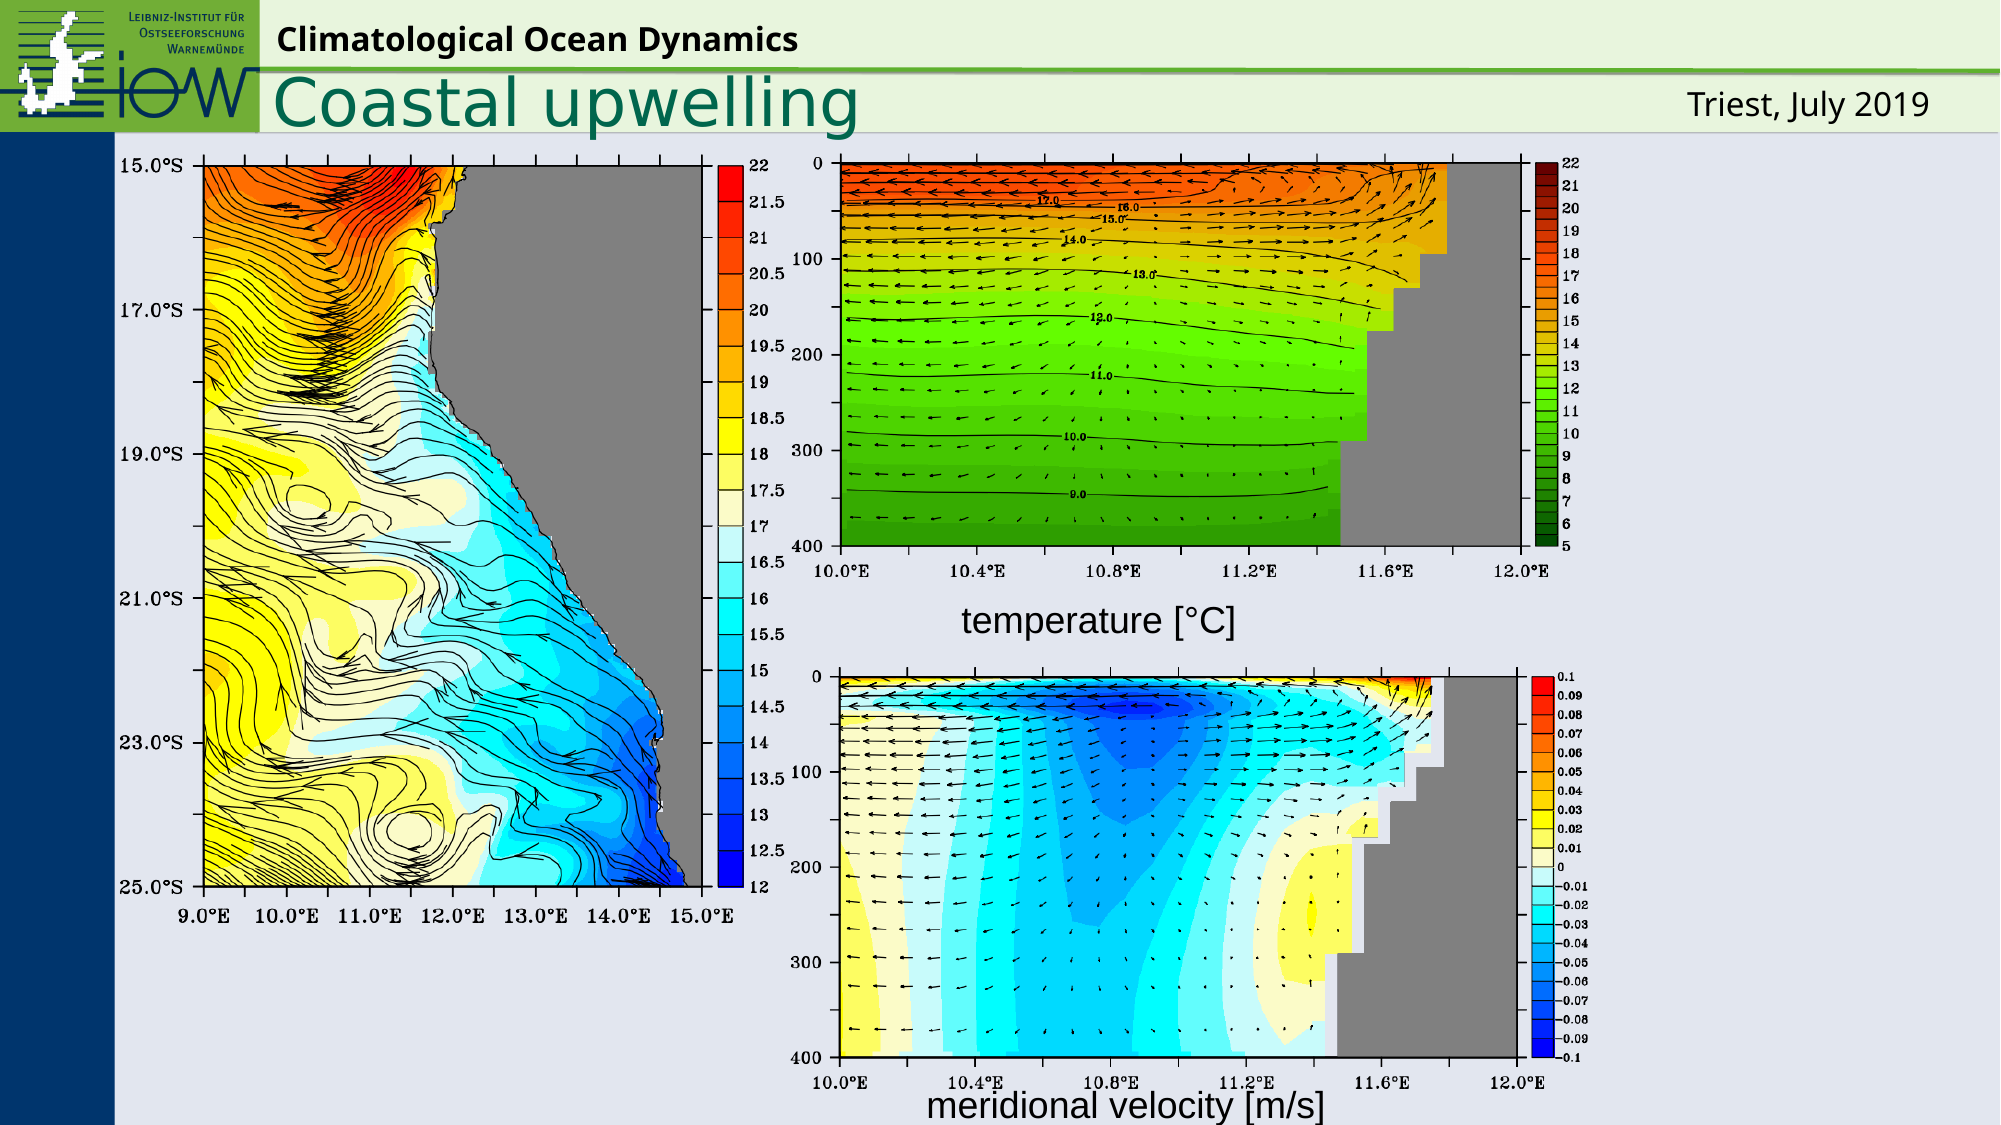

Coastal upwelling
temperature [°C]
meridional velocity [m/s]